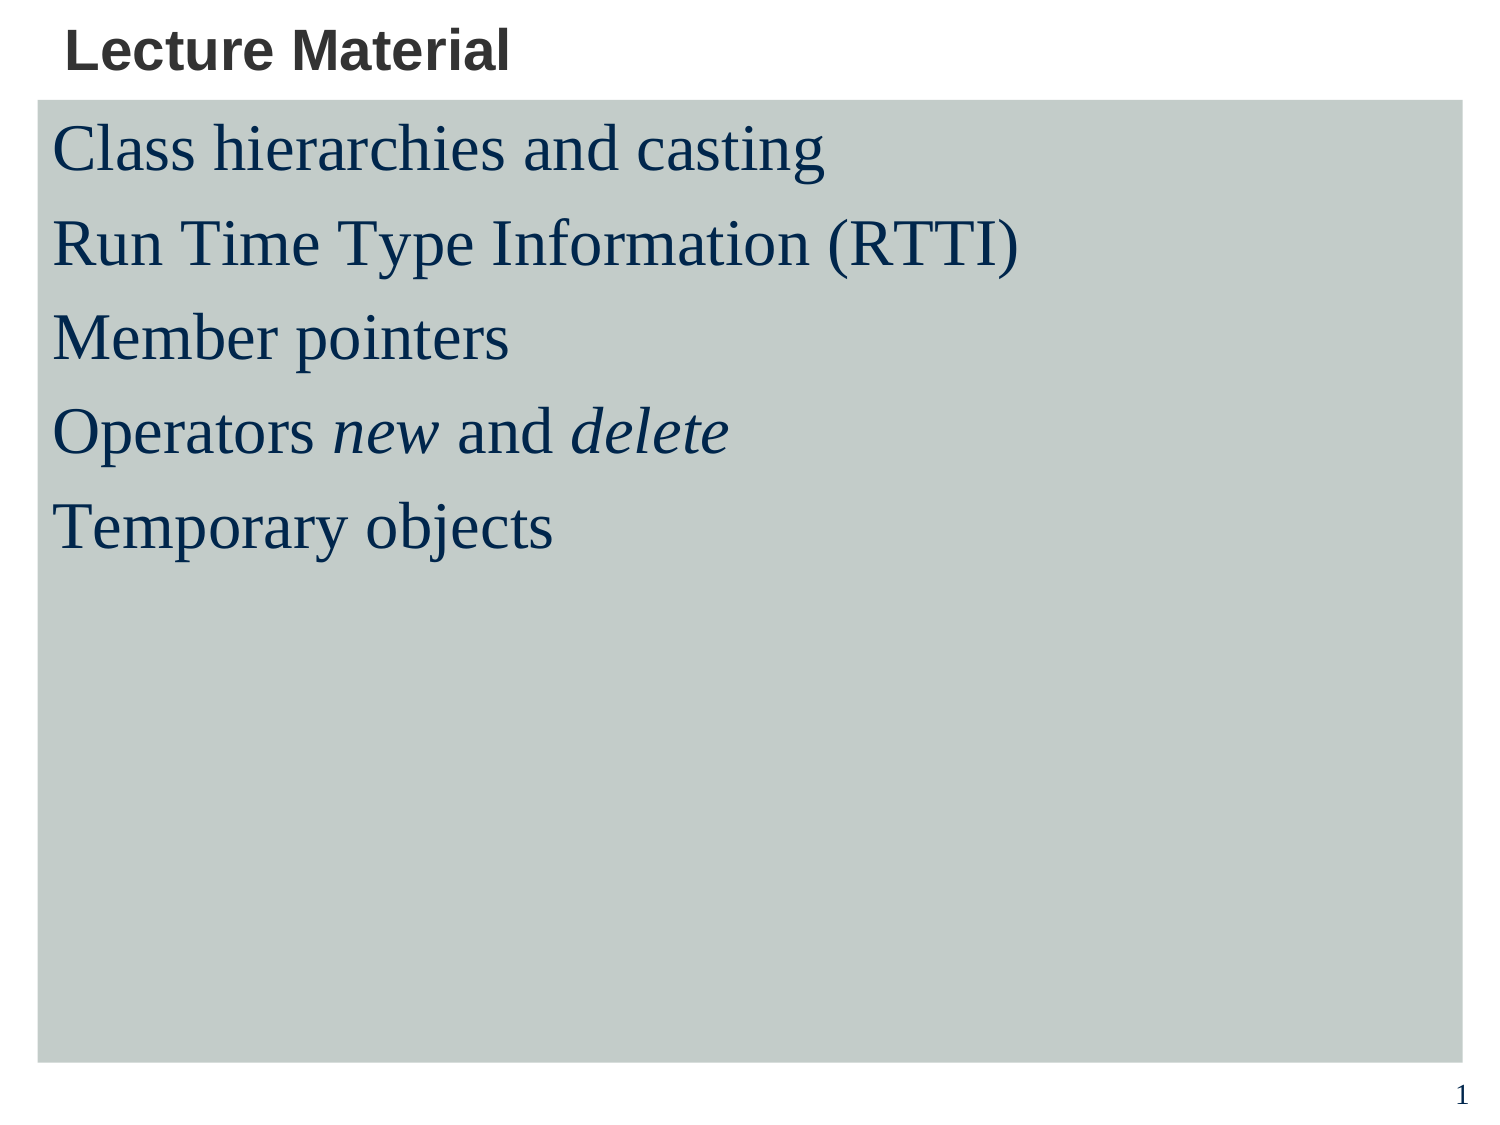

# Lecture Material
Class hierarchies and casting
Run Time Type Information (RTTI)
Member pointers
Operators new and delete
Temporary objects